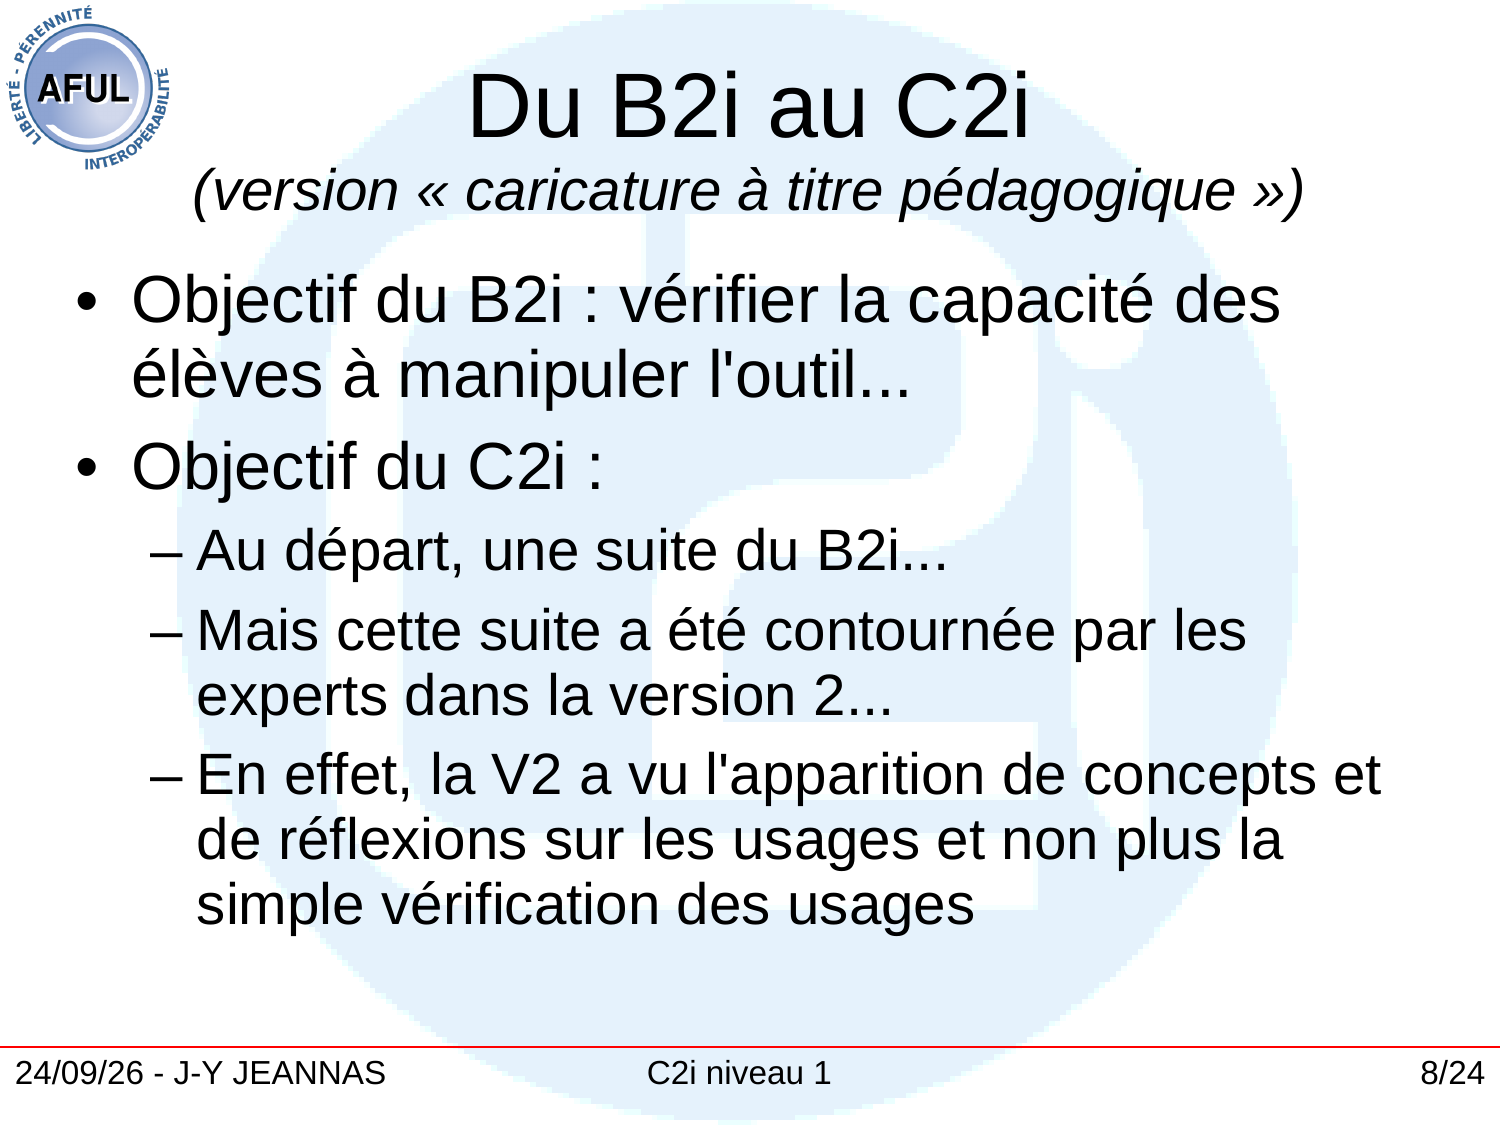

# Du B2i au C2i (version « caricature à titre pédagogique »)
Objectif du B2i : vérifier la capacité des élèves à manipuler l'outil...
Objectif du C2i :
Au départ, une suite du B2i...
Mais cette suite a été contournée par les experts dans la version 2...
En effet, la V2 a vu l'apparition de concepts et de réflexions sur les usages et non plus la simple vérification des usages
8